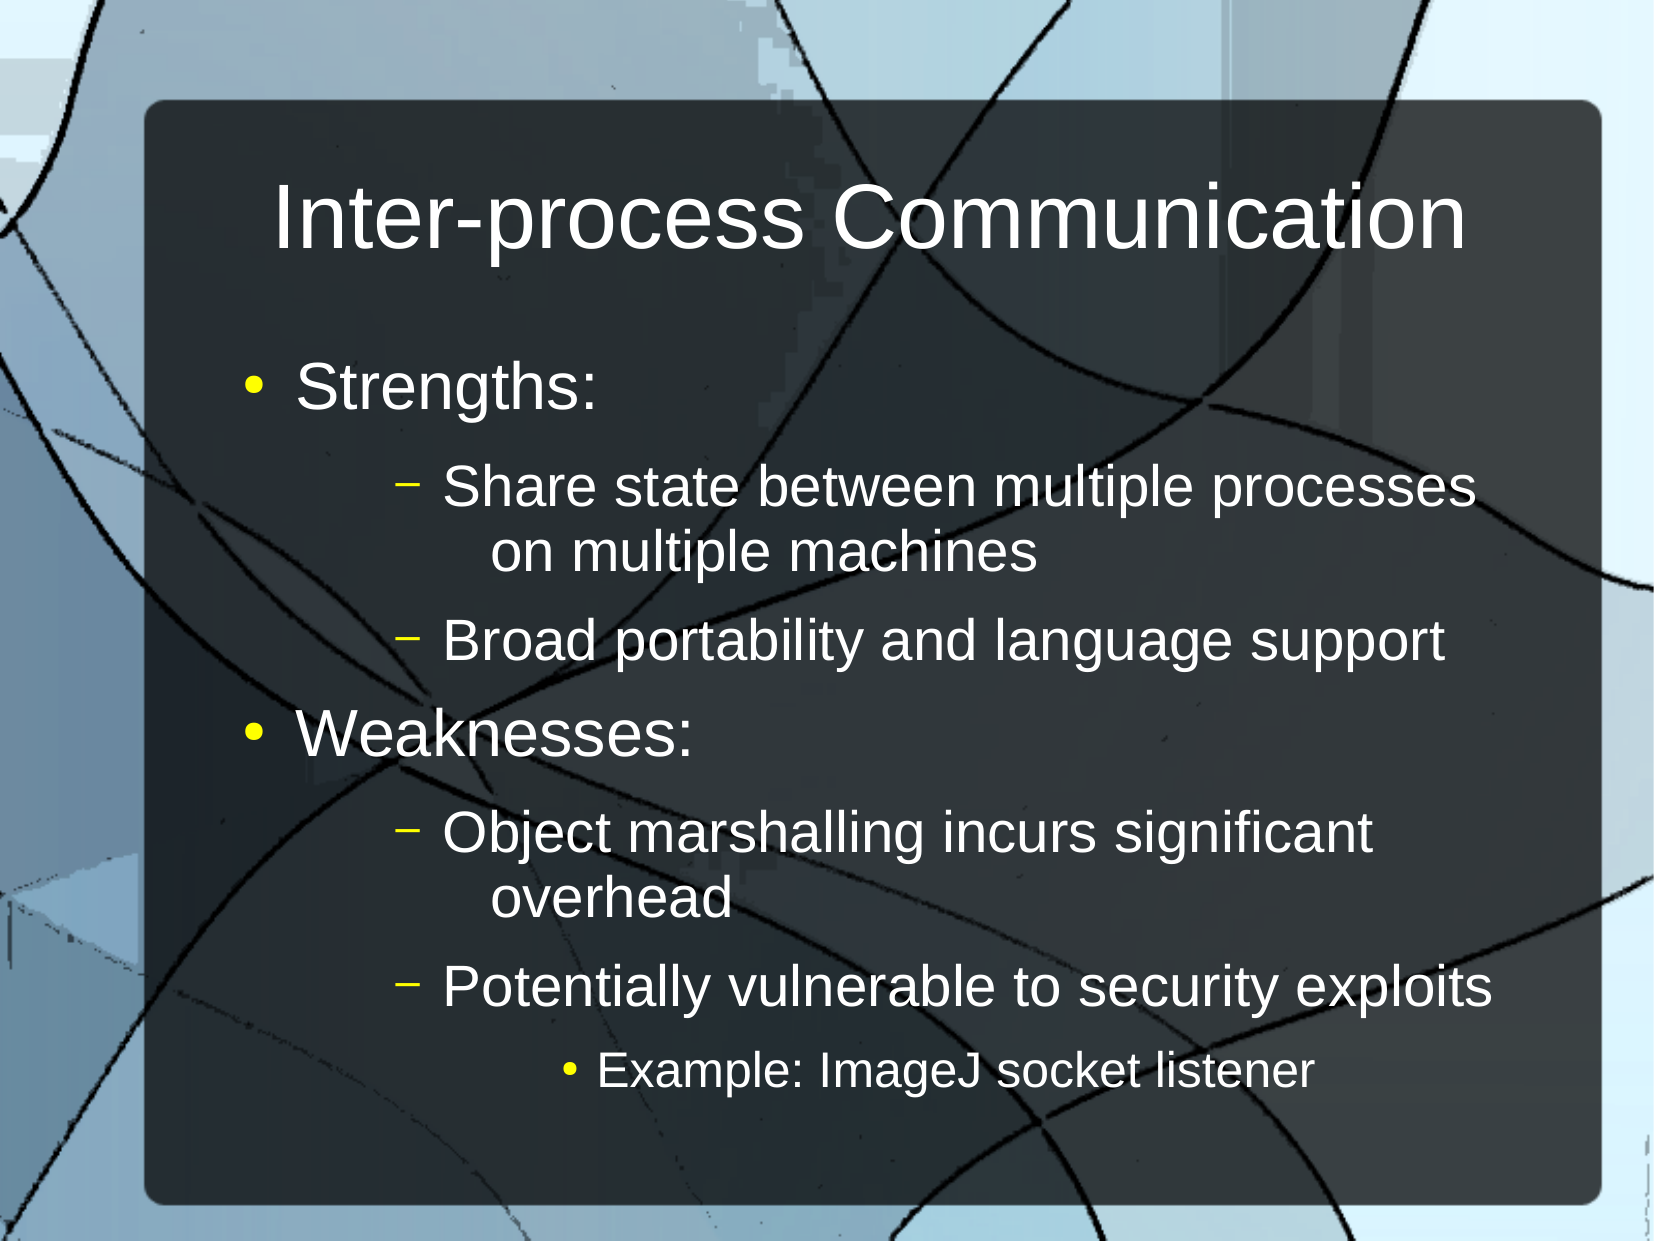

# Inter-process Communication
Strengths:
Share state between multiple processes
on multiple machines
Broad portability and language support
Weaknesses:
Object marshalling incurs significant overhead
Potentially vulnerable to security exploits
Example: ImageJ socket listener